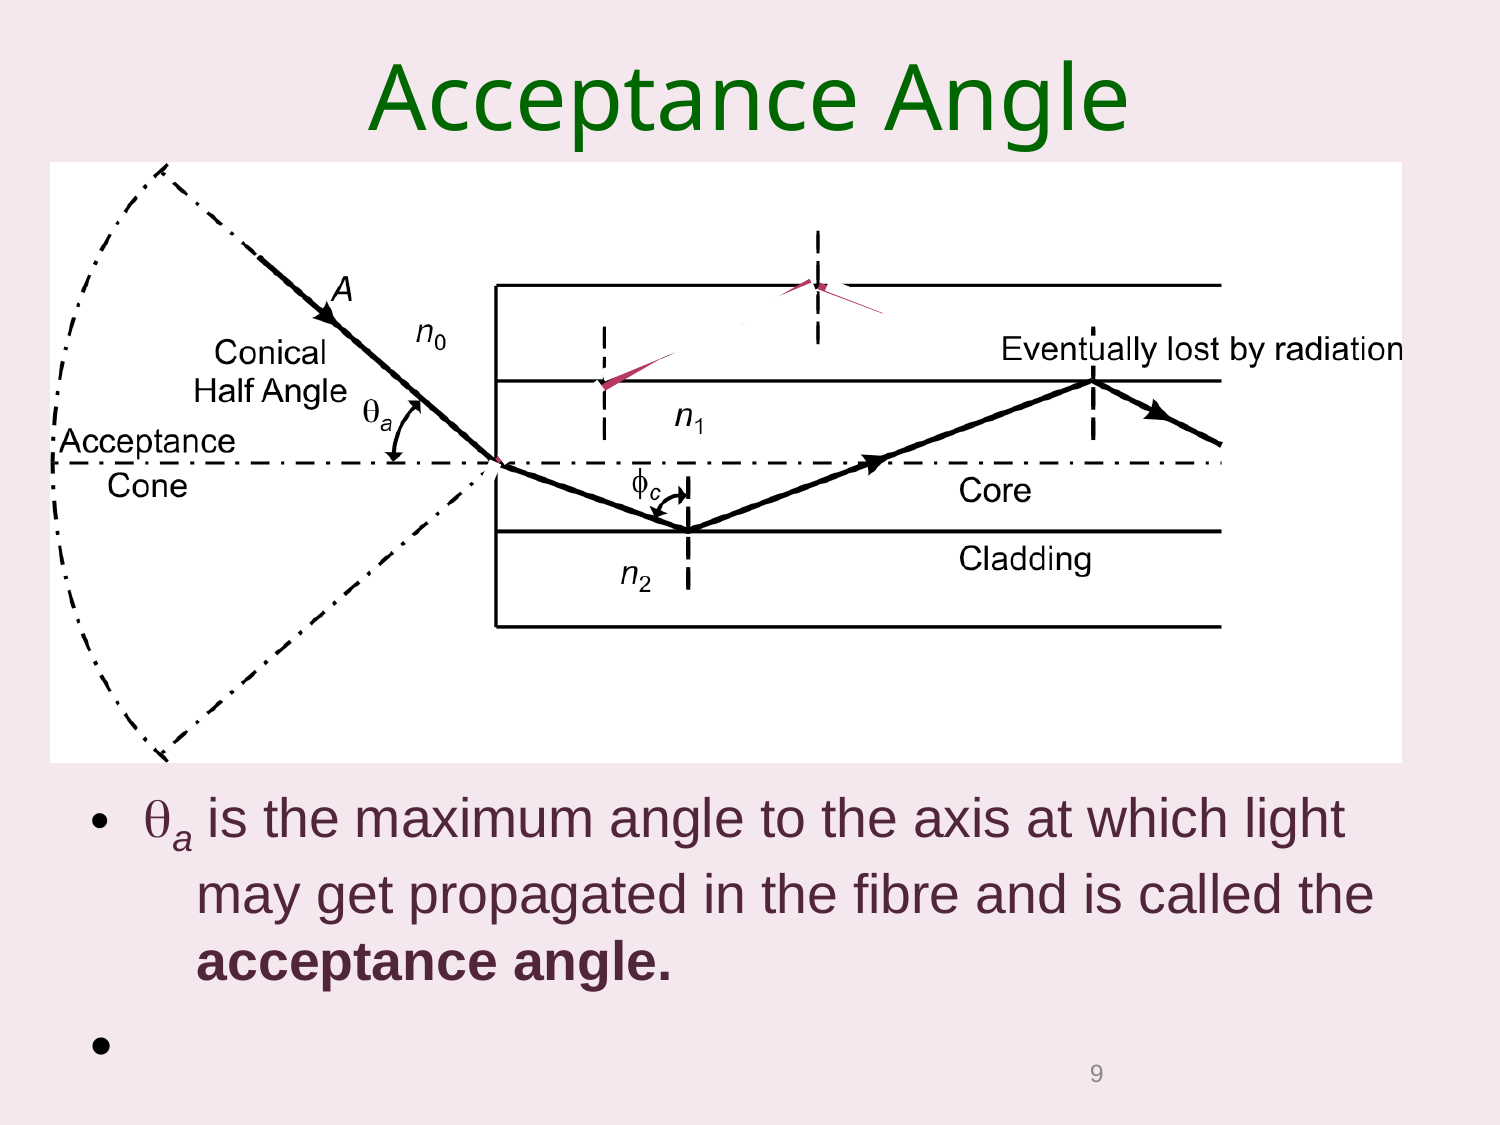

# Acceptance Angle
a is the maximum angle to the axis at which light may get propagated in the fibre and is called the acceptance angle.
9